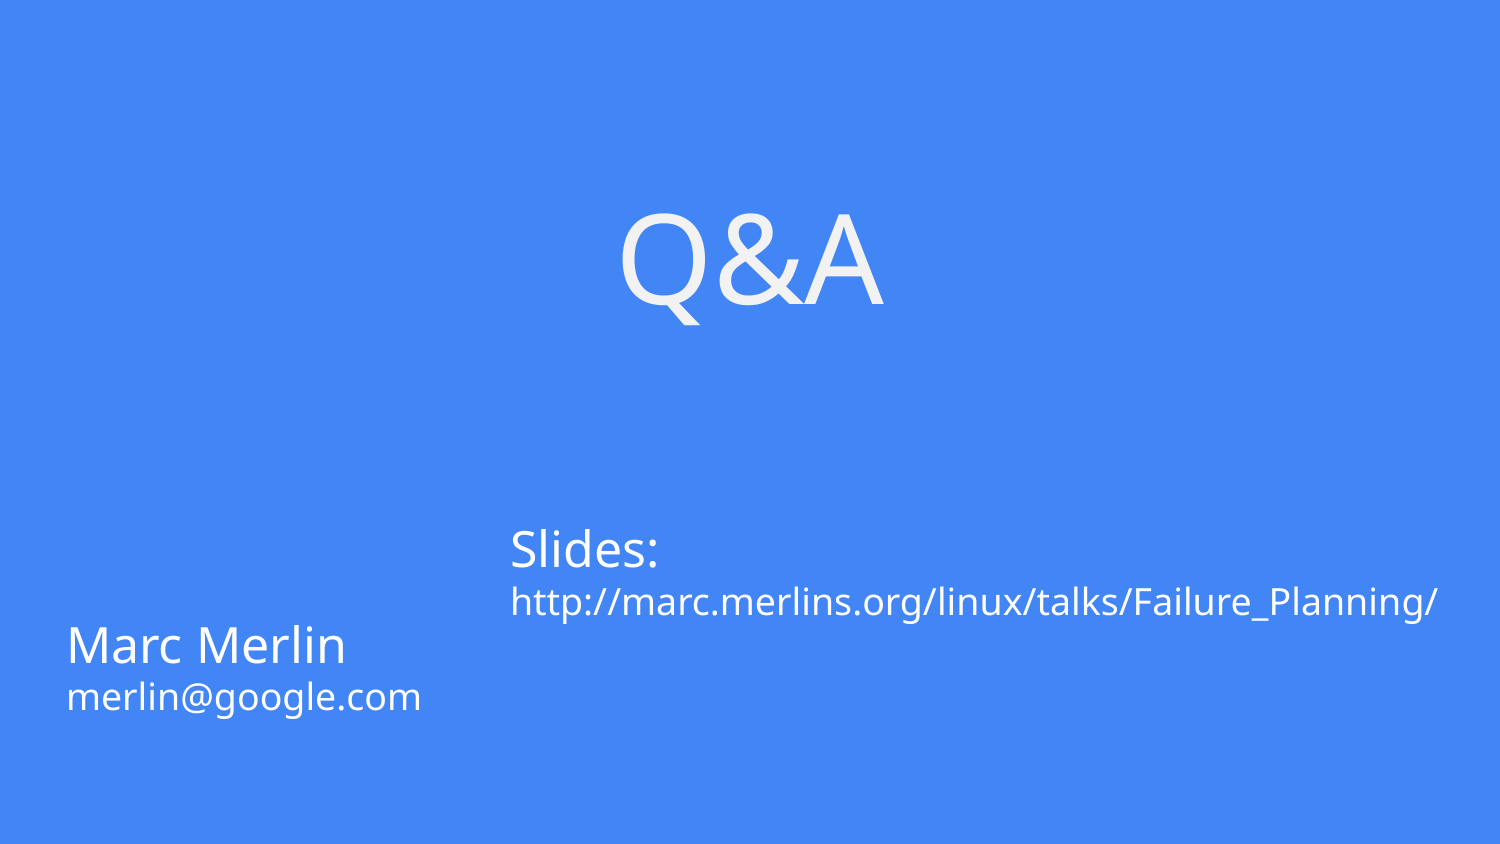

Q&A
Slides: http://marc.merlins.org/linux/talks/Failure_Planning/
# Marc Merlin merlin@google.com